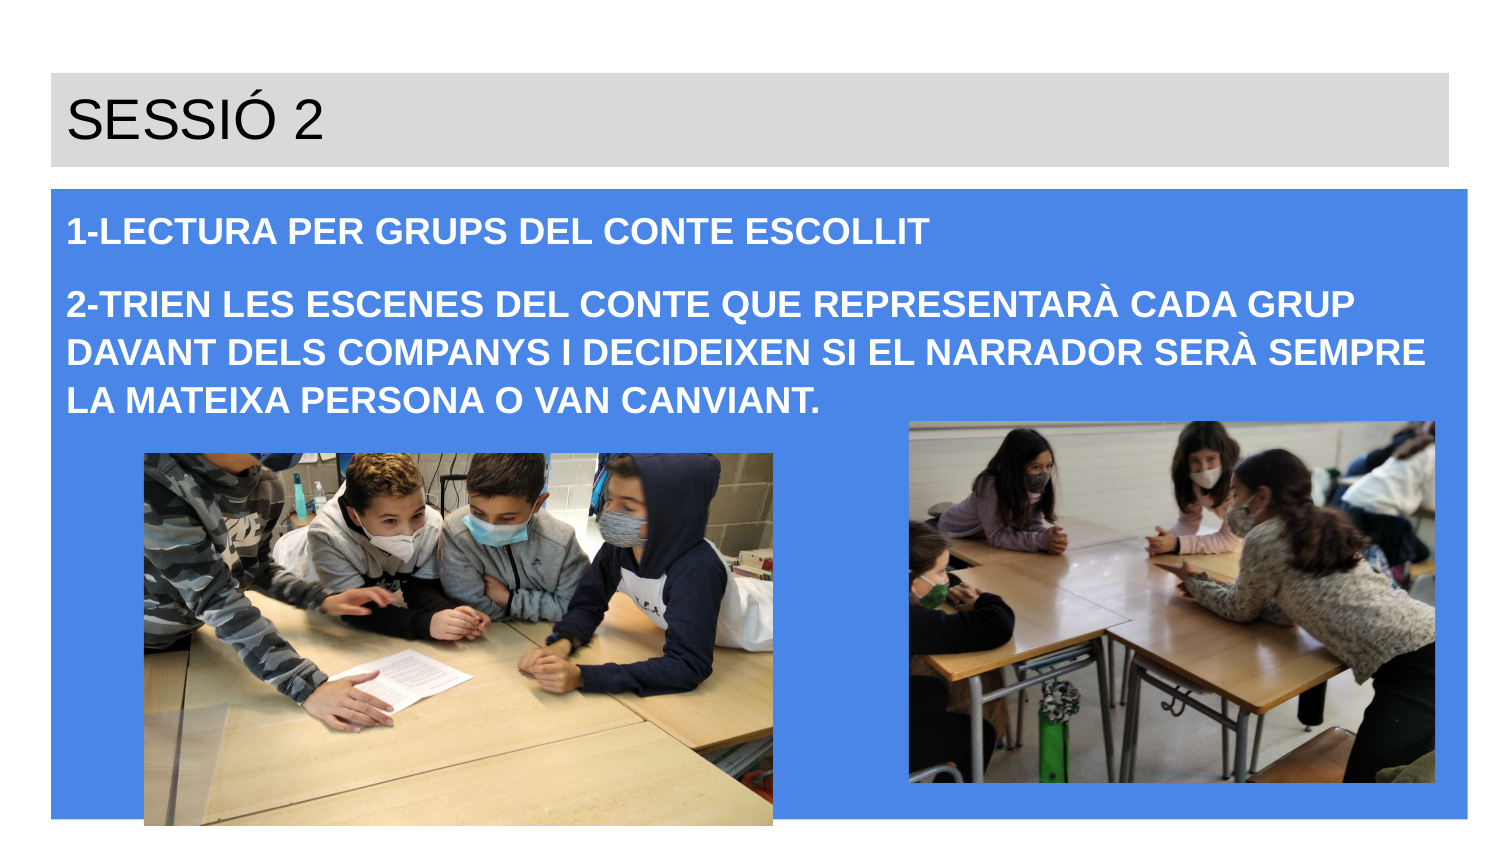

# SESSIÓ 2
1-LECTURA PER GRUPS DEL CONTE ESCOLLIT
2-TRIEN LES ESCENES DEL CONTE QUE REPRESENTARÀ CADA GRUP DAVANT DELS COMPANYS I DECIDEIXEN SI EL NARRADOR SERÀ SEMPRE LA MATEIXA PERSONA O VAN CANVIANT.